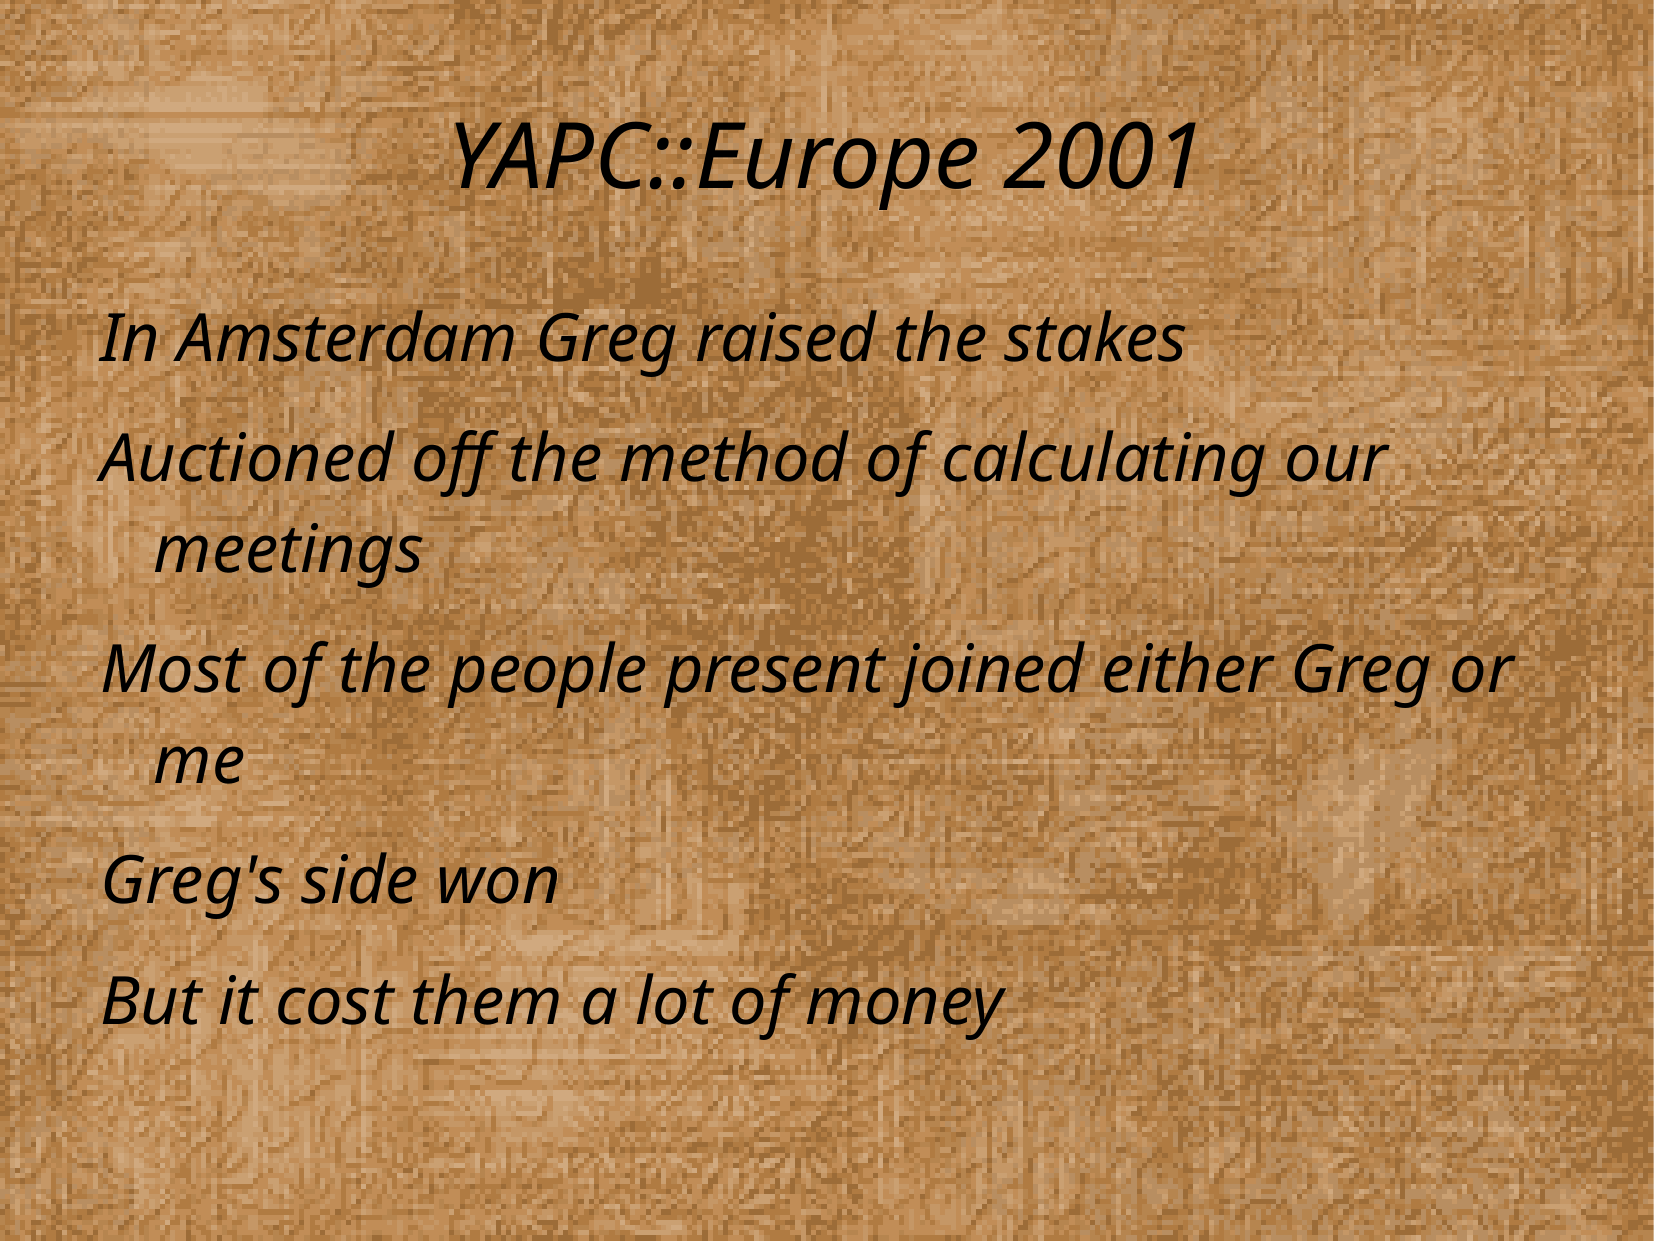

# YAPC::Europe 2001
In Amsterdam Greg raised the stakes
Auctioned off the method of calculating our meetings
Most of the people present joined either Greg or me
Greg's side won
But it cost them a lot of money